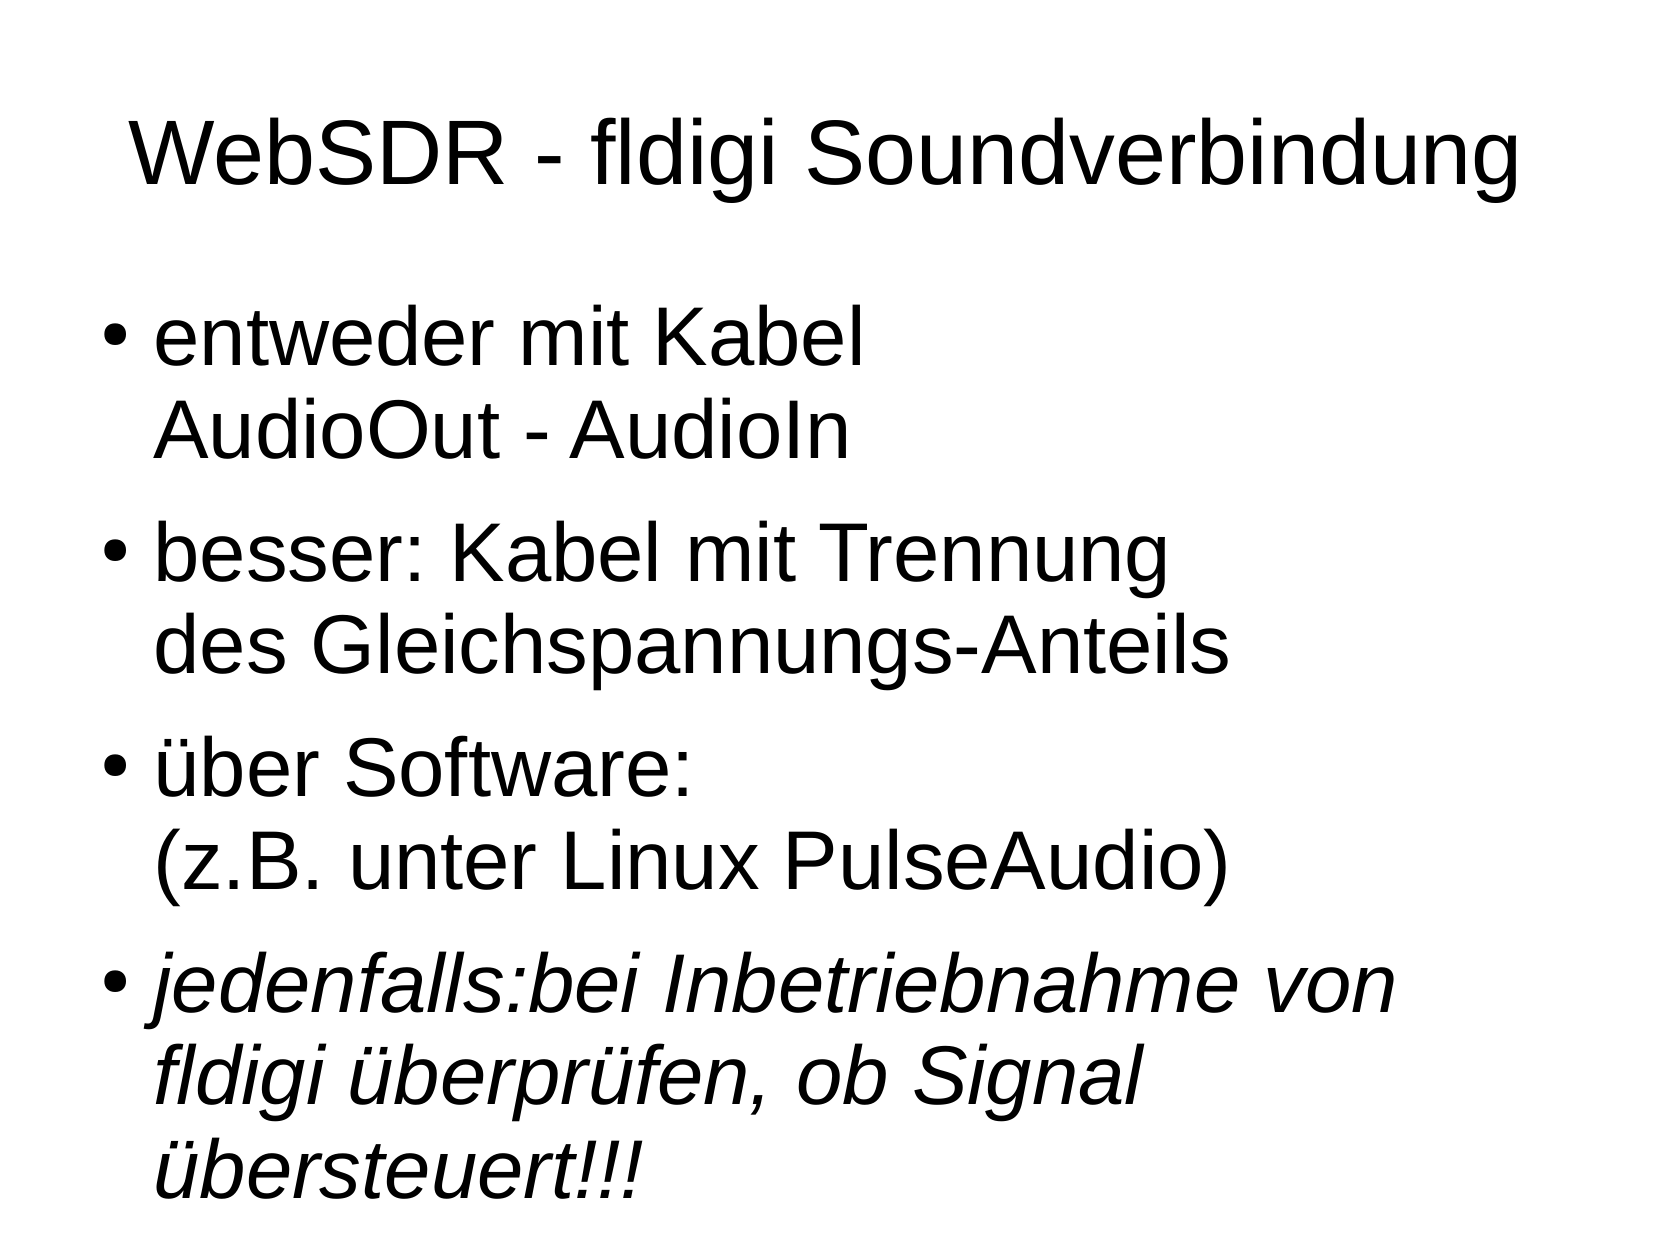

# WebSDR - fldigi Soundverbindung
entweder mit Kabel
AudioOut - AudioIn
besser: Kabel mit Trennung
des Gleichspannungs-Anteils
über Software:
(z.B. unter Linux PulseAudio)
jedenfalls:bei Inbetriebnahme von
fldigi überprüfen, ob Signal übersteuert!!!